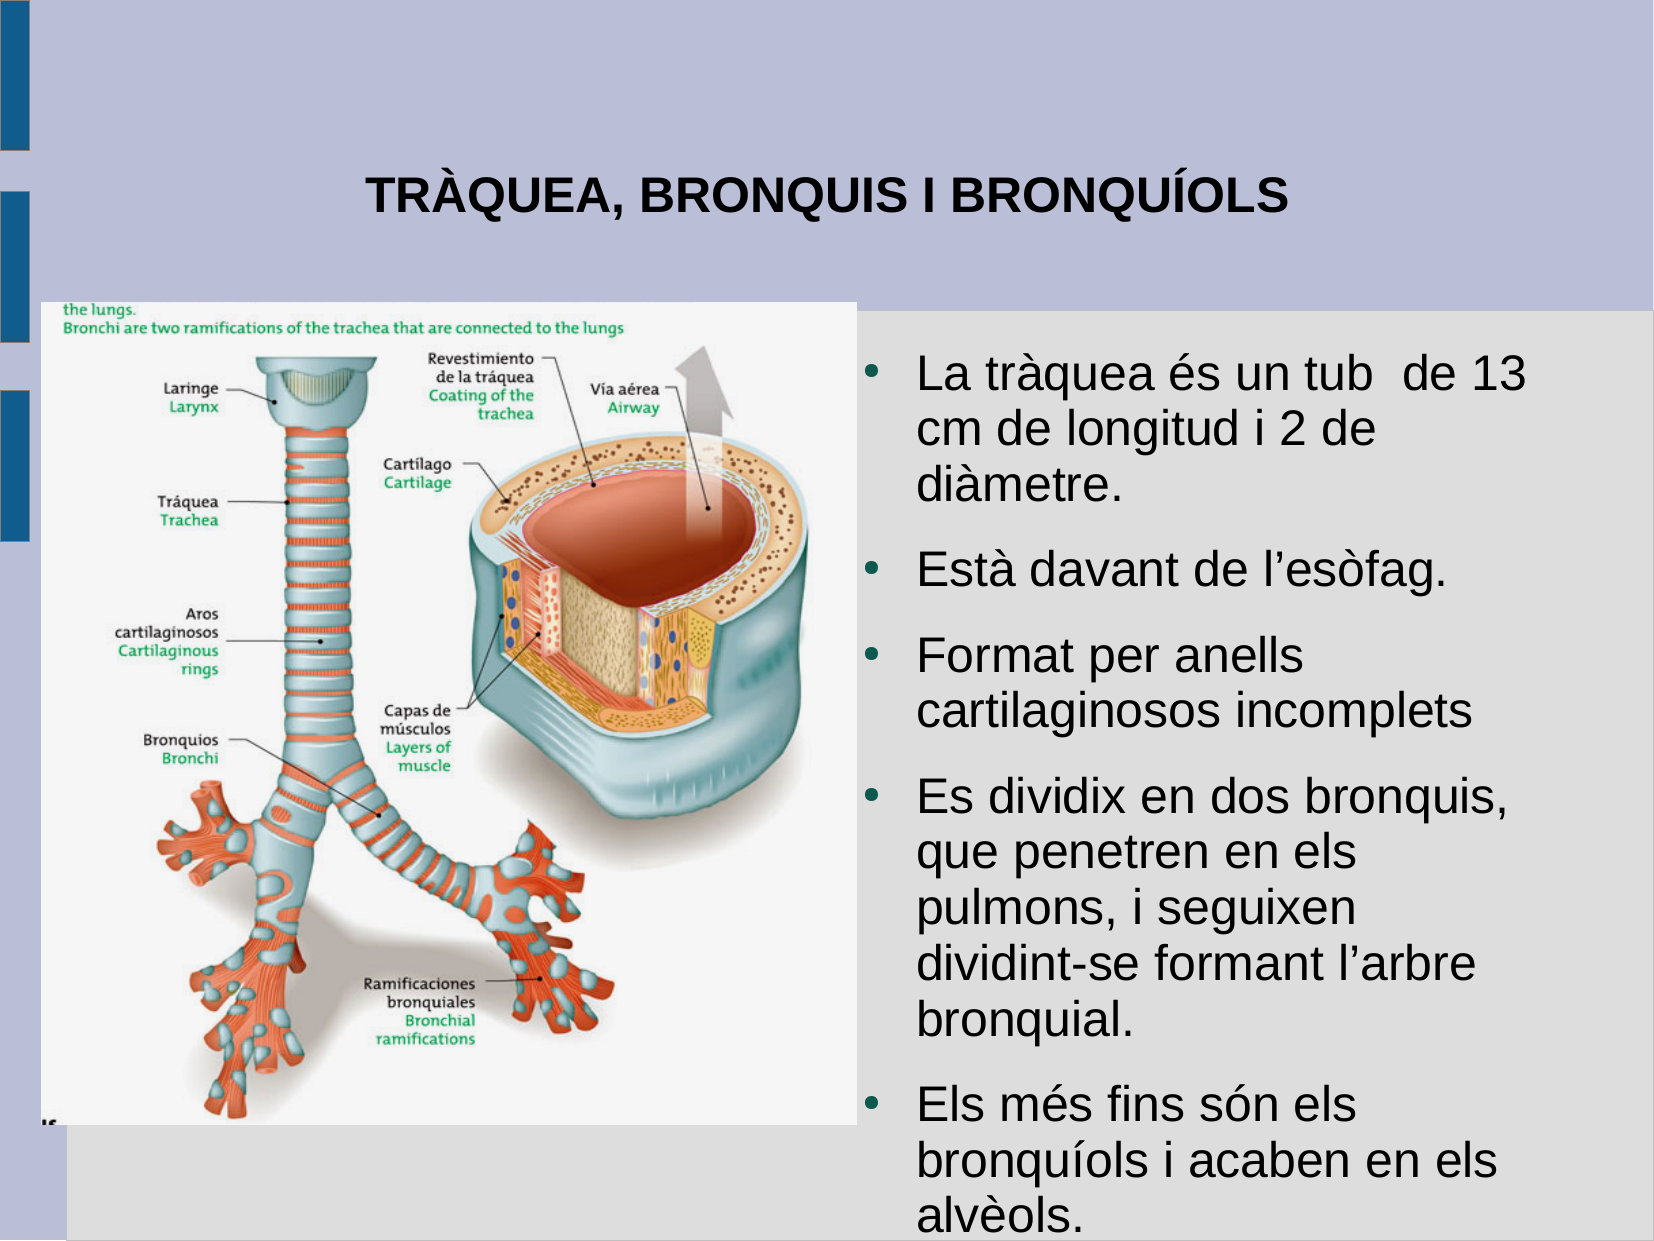

# TRÀQUEA, BRONQUIS I BRONQUÍOLS
La tràquea és un tub de 13 cm de longitud i 2 de diàmetre.
Està davant de l’esòfag.
Format per anells cartilaginosos incomplets
Es dividix en dos bronquis, que penetren en els pulmons, i seguixen dividint-se formant l’arbre bronquial.
Els més fins són els bronquíols i acaben en els alvèols.